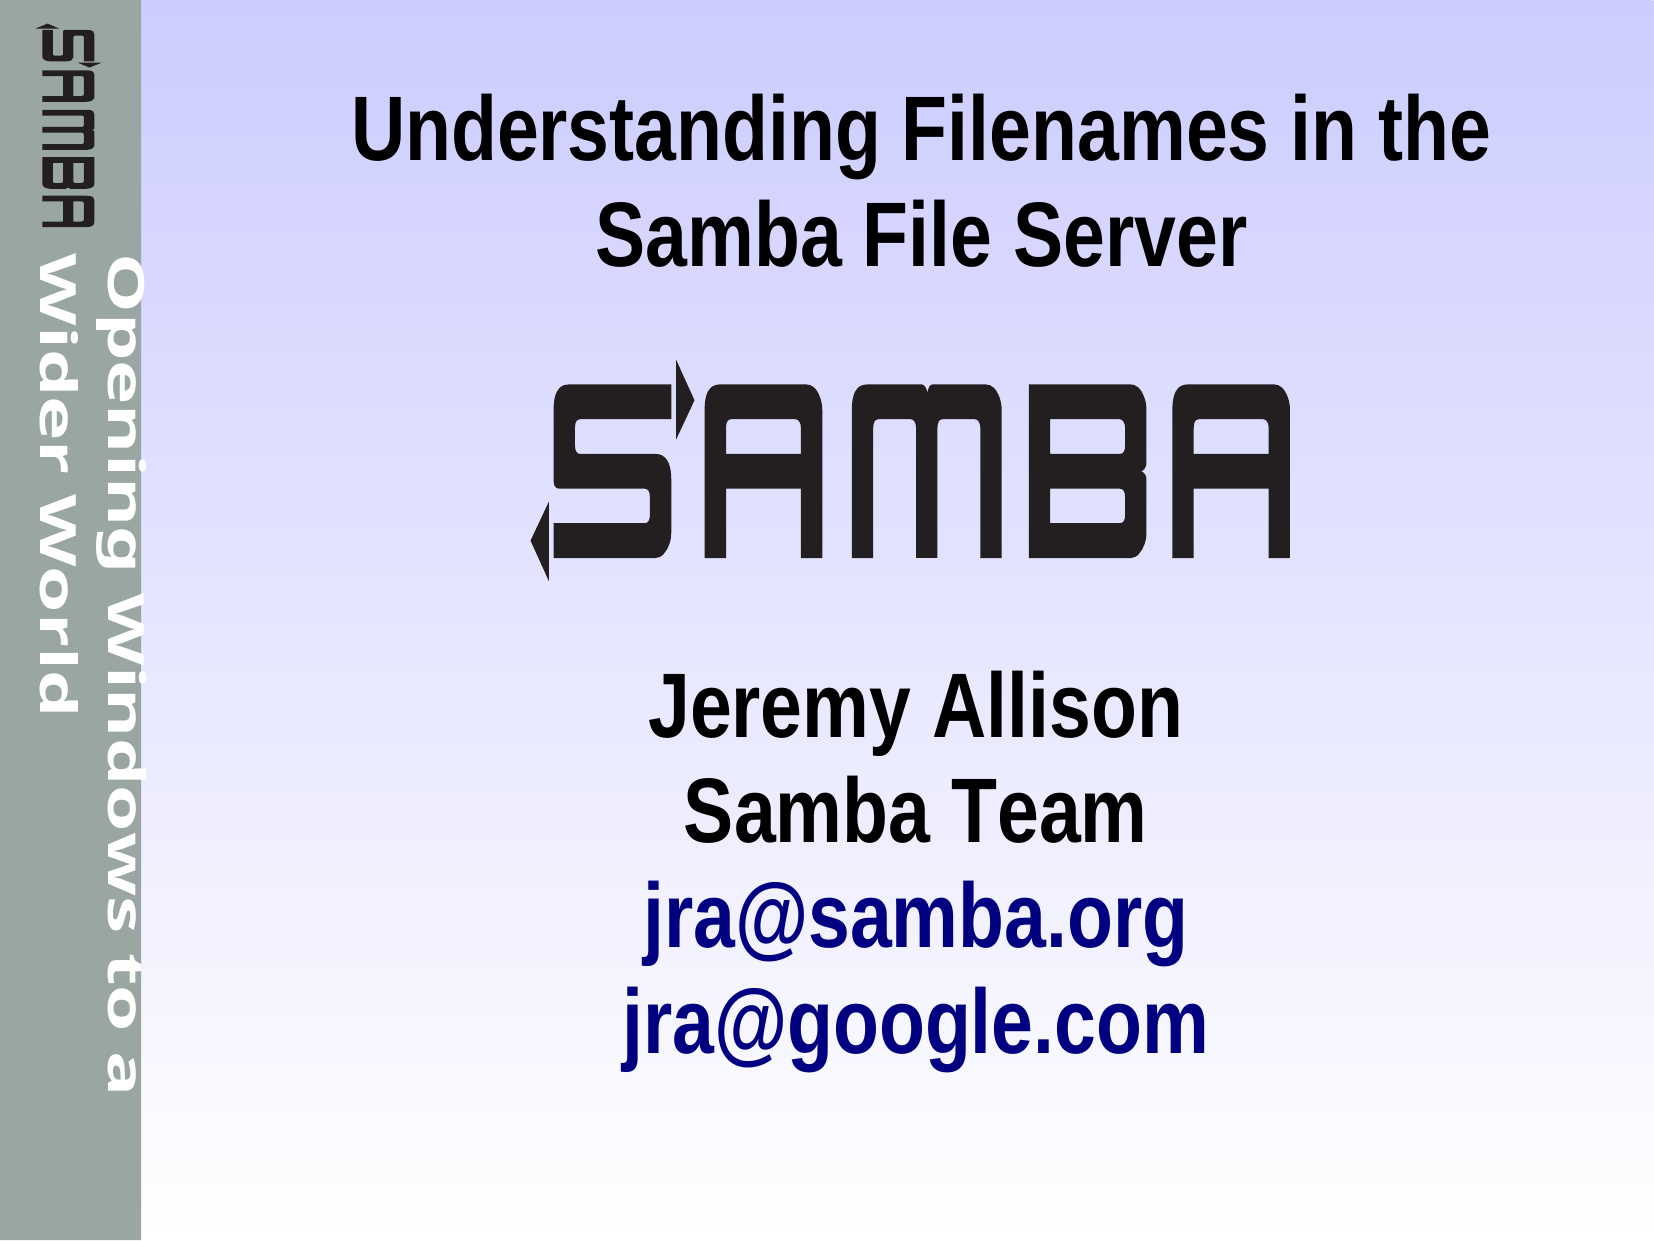

# Understanding Filenames in the Samba File Server
Jeremy Allison
Samba Team
jra@samba.org
jra@google.com